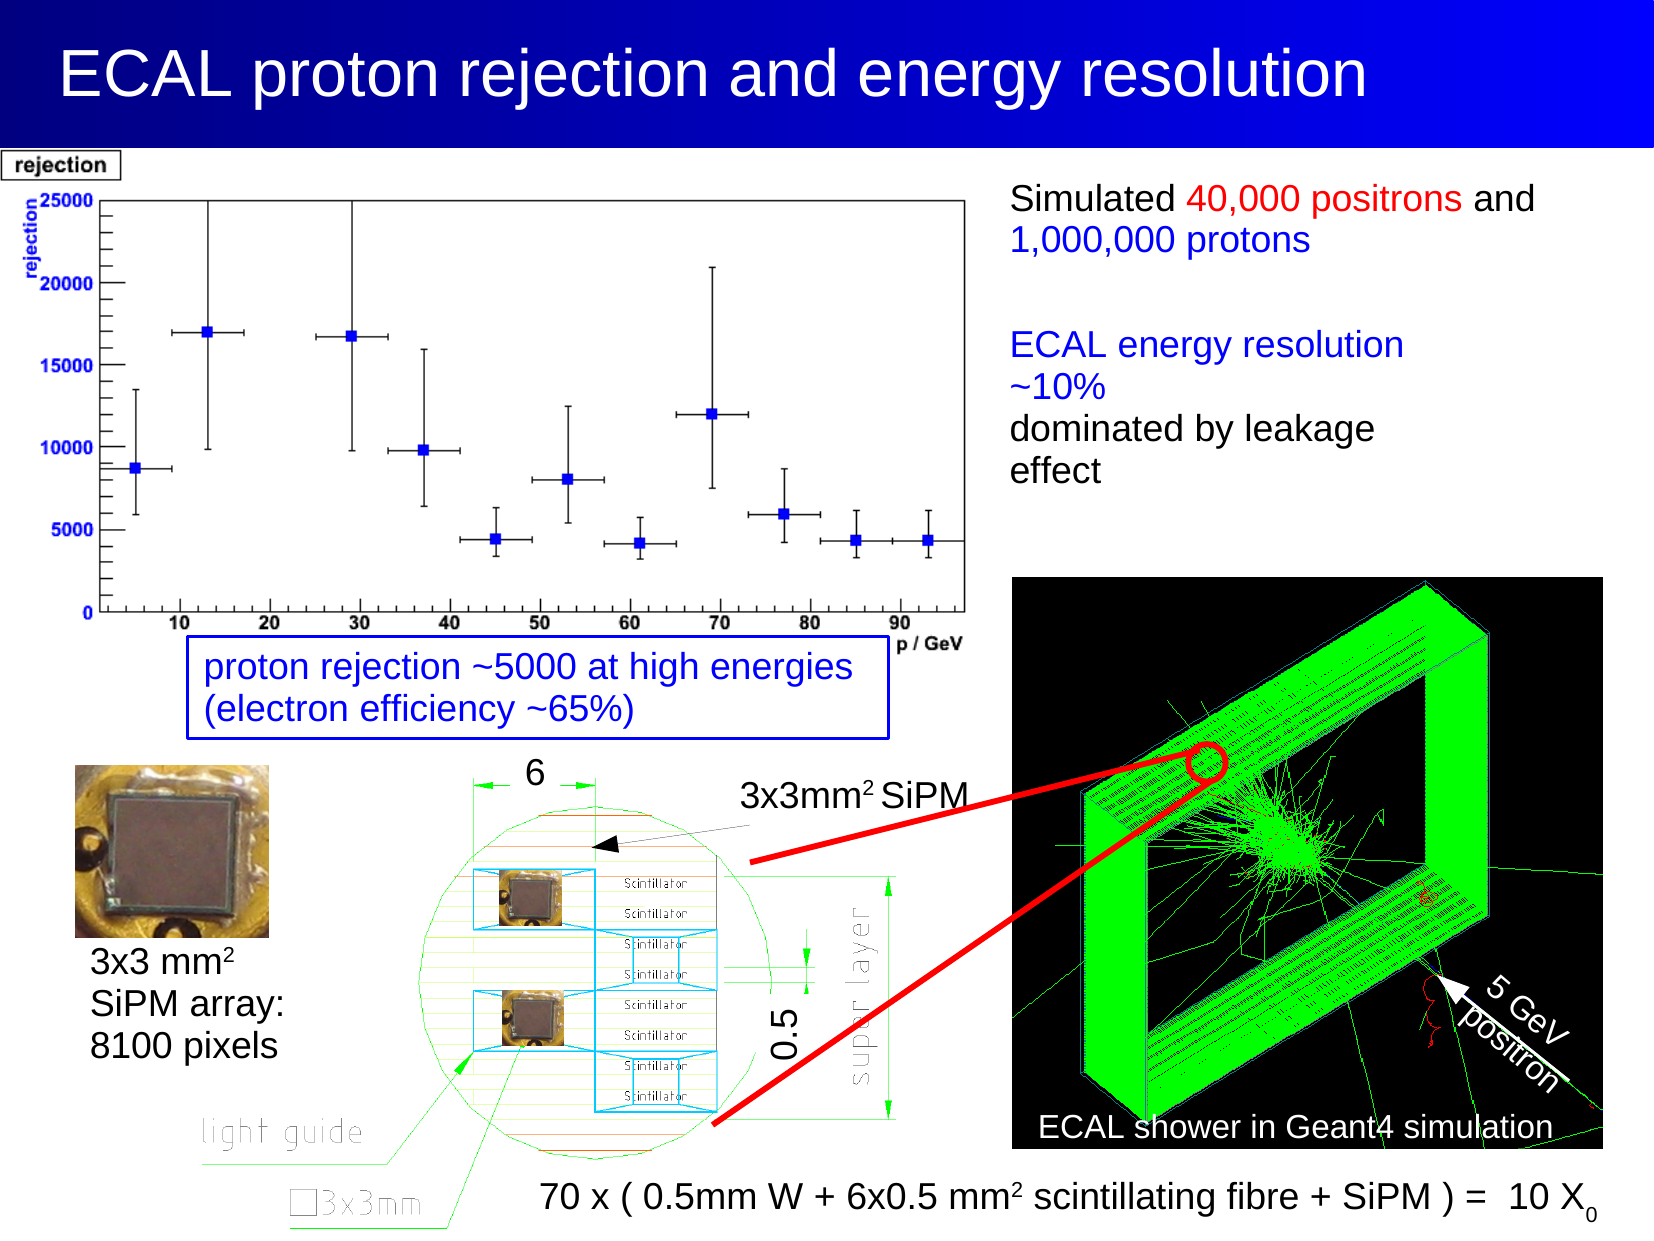

# ECAL proton rejection and energy resolution
Simulated 40,000 positrons and 1,000,000 protons
ECAL energy resolution ~10%
dominated by leakage effect
proton rejection ~5000 at high energies
(electron efficiency ~65%)
6
3x3mm2 SiPM
3x3 mm2 SiPM array: 8100 pixels
0.5
5 GeV positron
ECAL shower in Geant4 simulation
70 x ( 0.5mm W + 6x0.5 mm2 scintillating fibre + SiPM ) = 10 X0